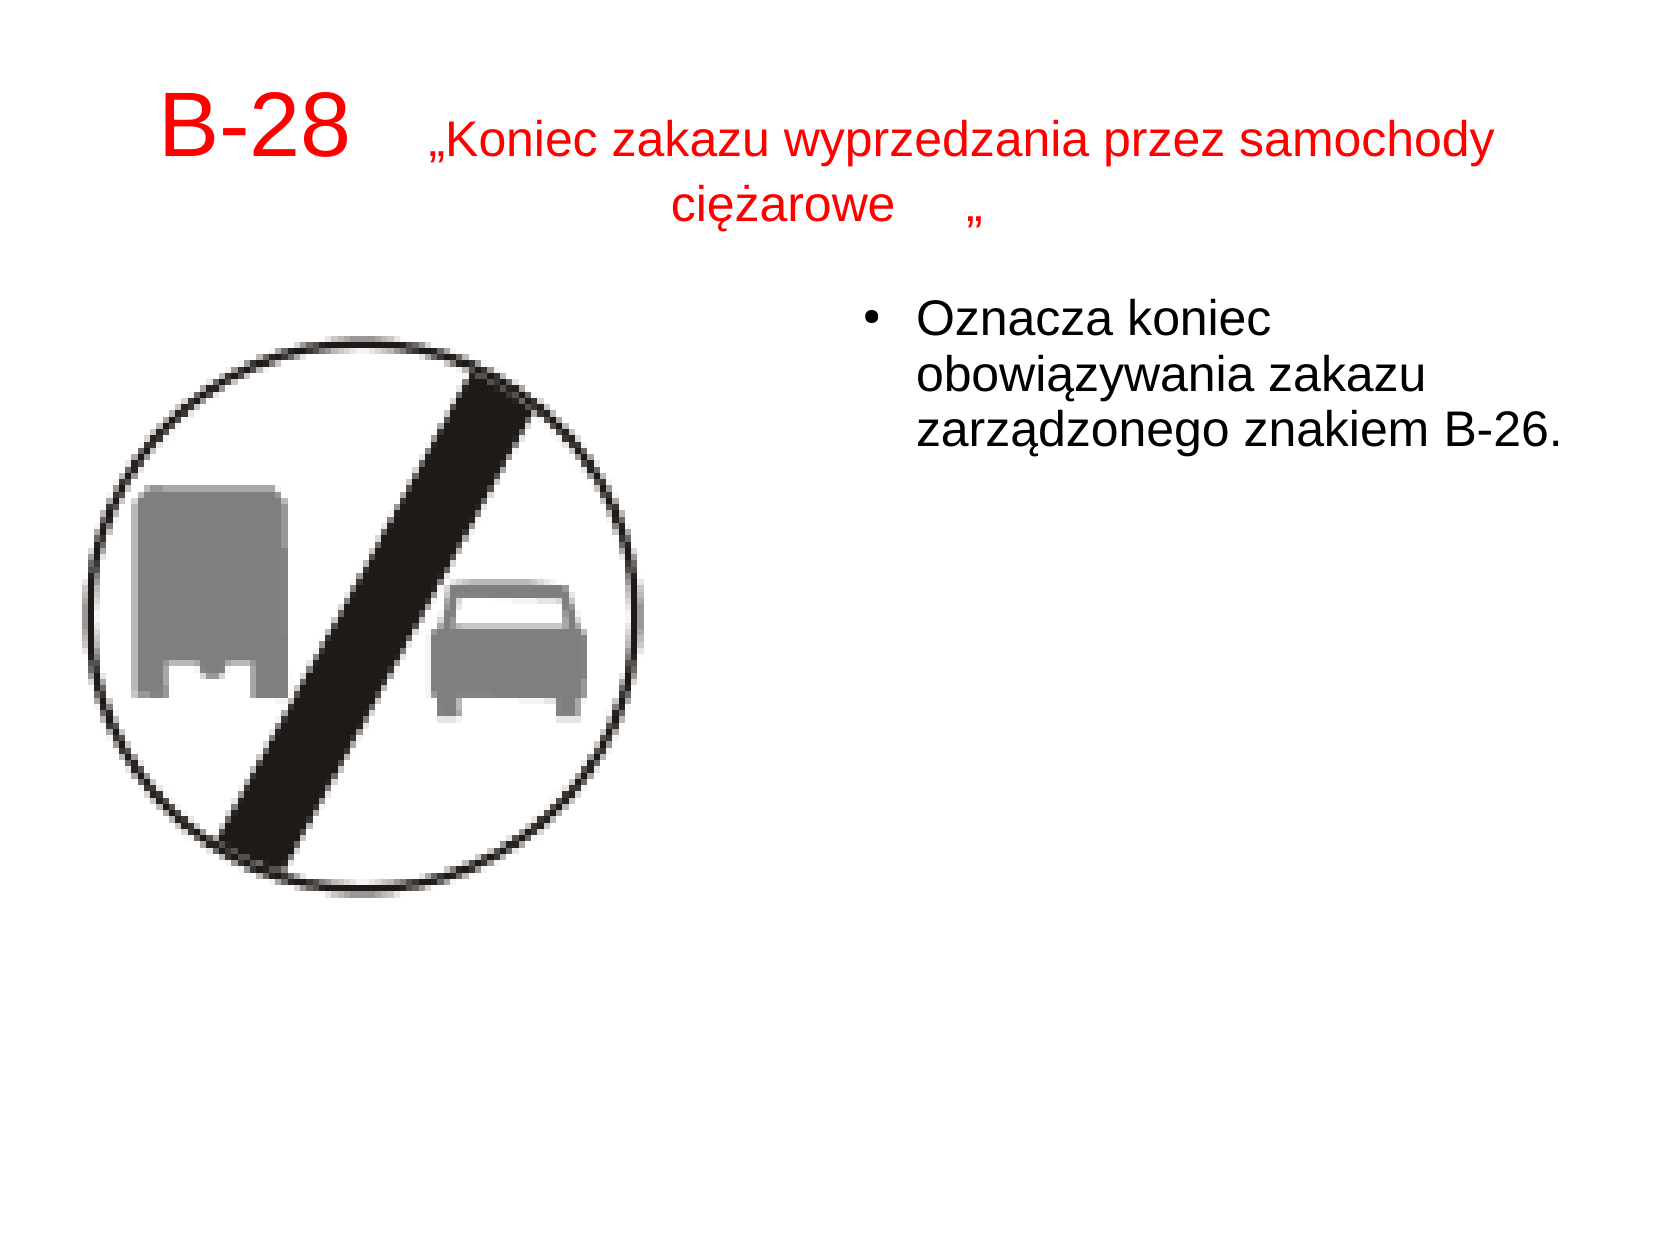

# B-28 „Koniec zakazu wyprzedzania przez samochody ciężarowe 	„
Oznacza koniec obowiązywania zakazu zarządzonego znakiem B-26.